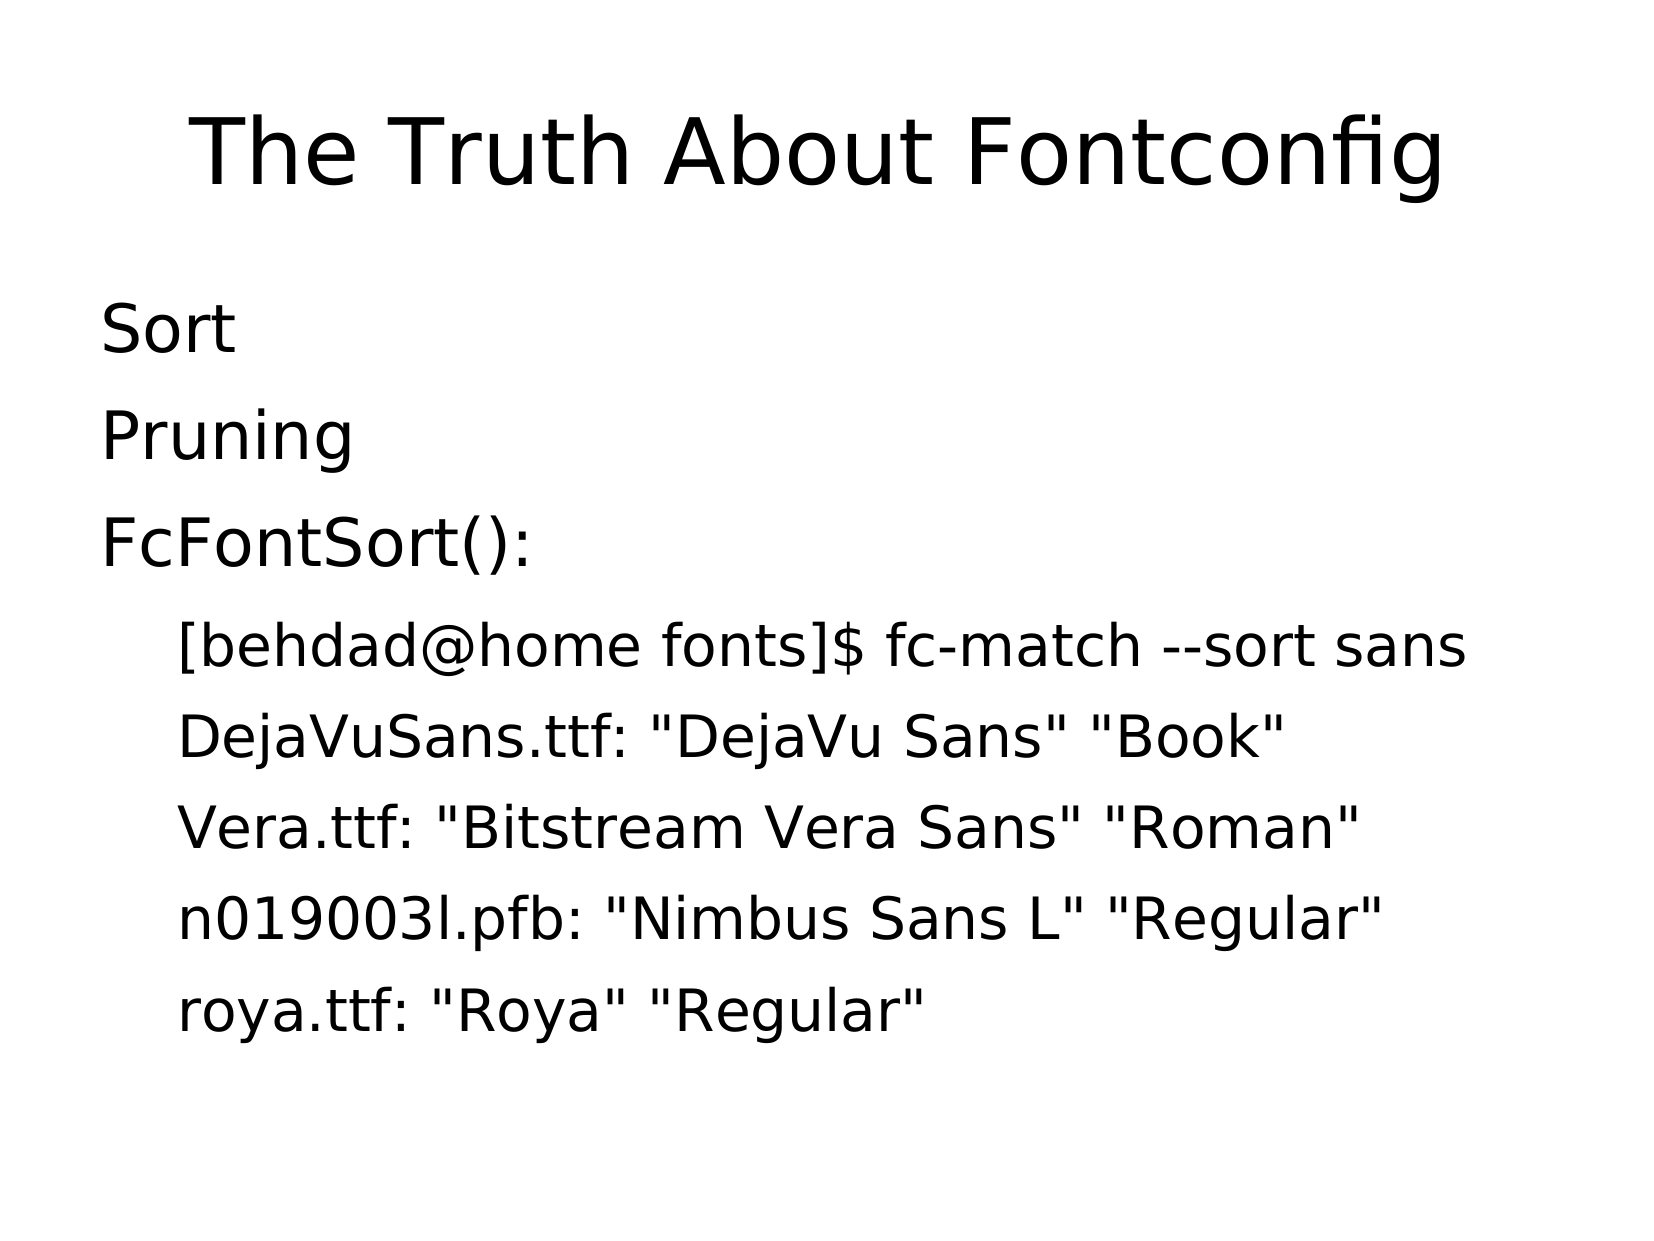

# The Truth About Fontconfig
Sort
Pruning
FcFontSort():
[behdad@home fonts]$ fc-match --sort sans
DejaVuSans.ttf: "DejaVu Sans" "Book"
Vera.ttf: "Bitstream Vera Sans" "Roman"
n019003l.pfb: "Nimbus Sans L" "Regular"
roya.ttf: "Roya" "Regular"